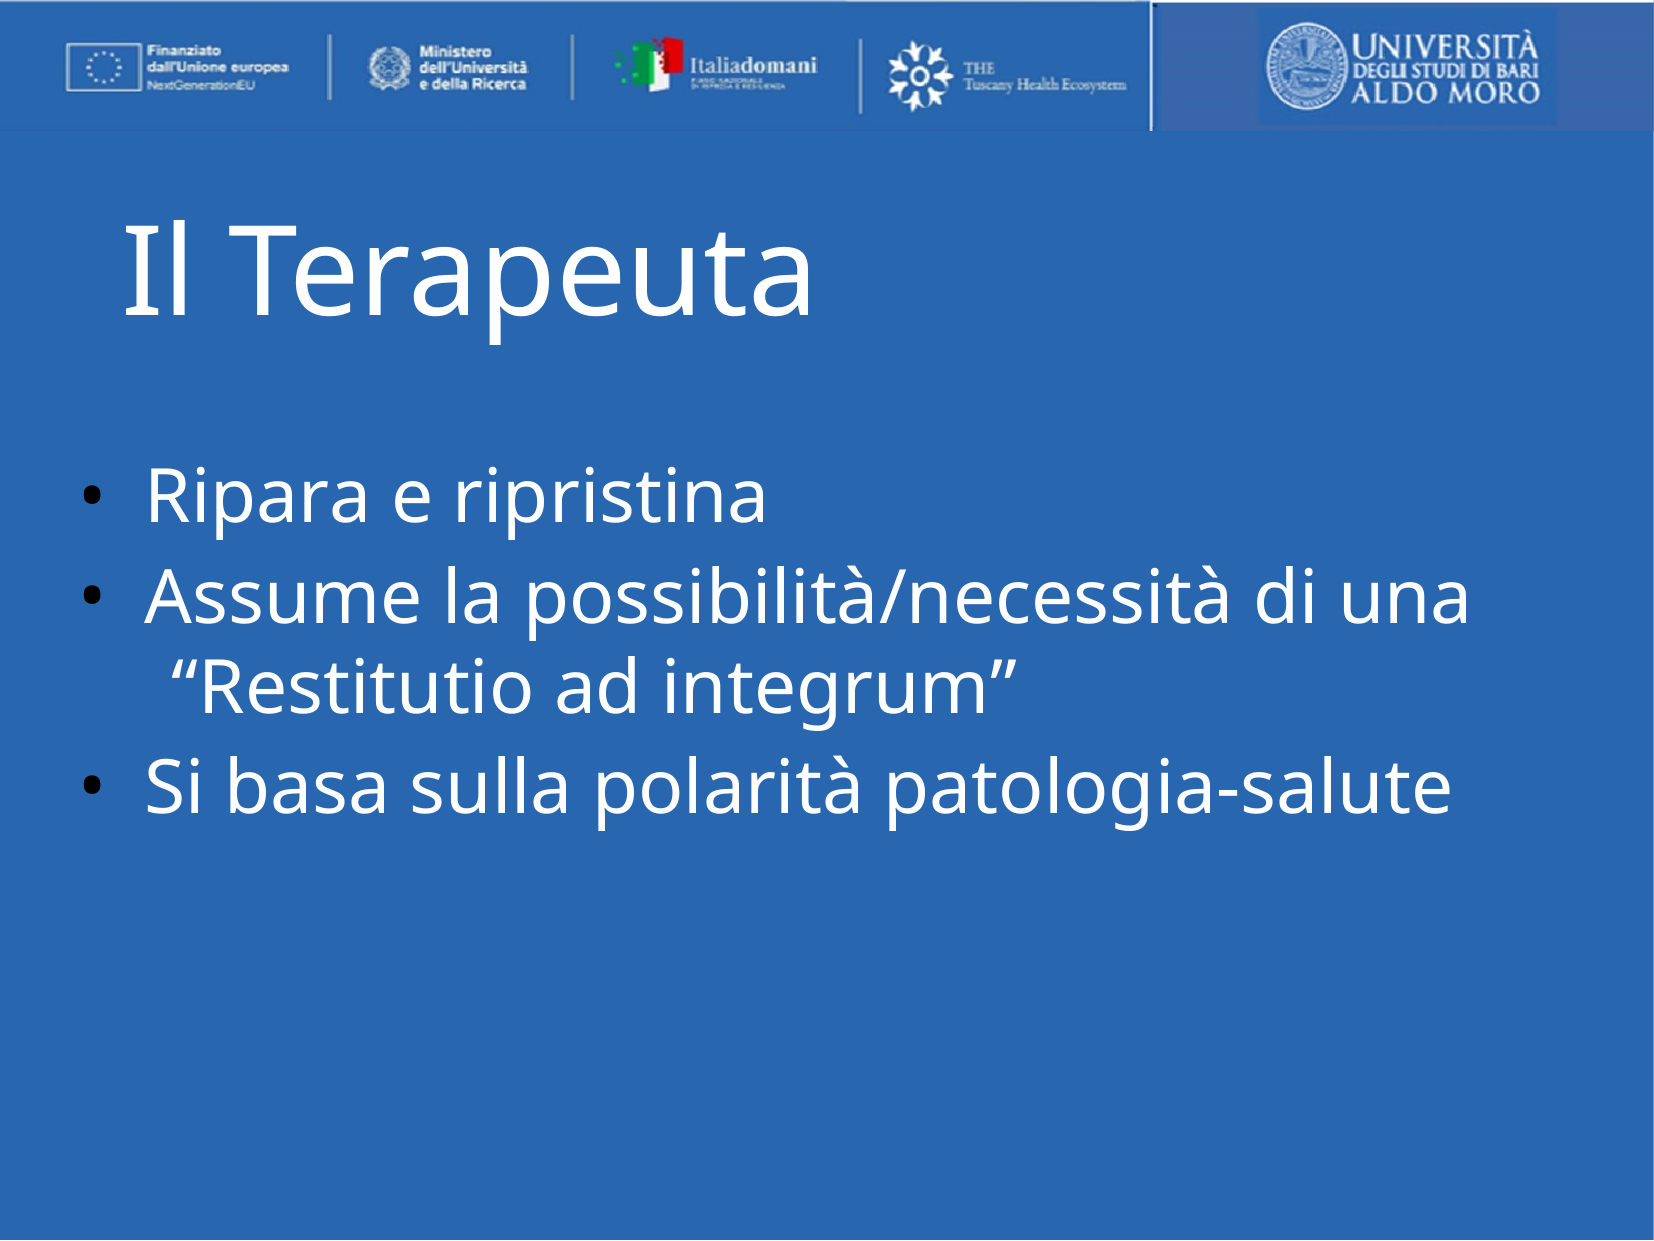

Il Terapeuta
 Ripara e ripristina
 Assume la possibilità/necessità di una “Restitutio ad integrum”
 Si basa sulla polarità patologia-salute